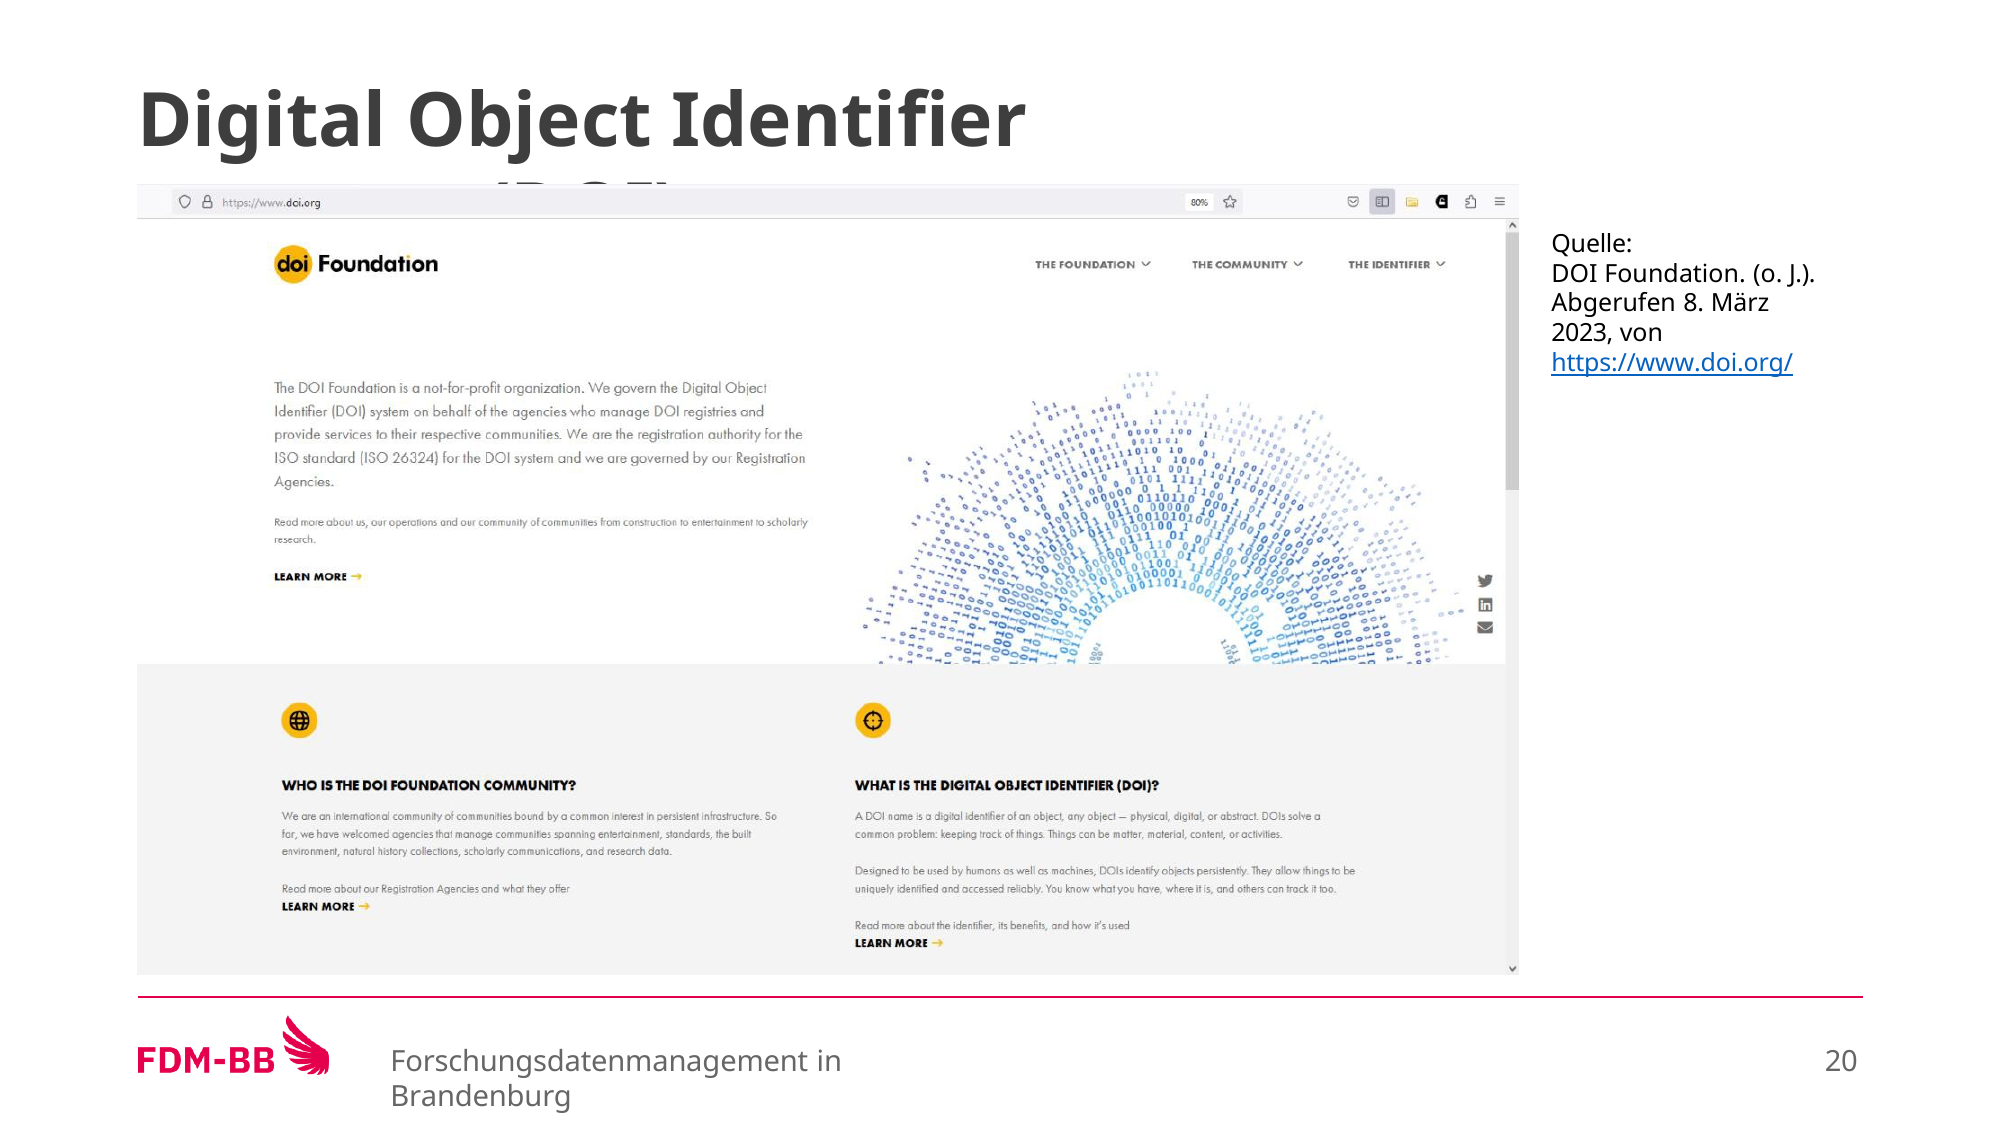

# Digital Object Identifier (DOI)
Quelle:
DOI Foundation. (o. J.). Abgerufen 8. März 2023, von https://www.doi.org/
Forschungsdatenmanagement in Brandenburg
20